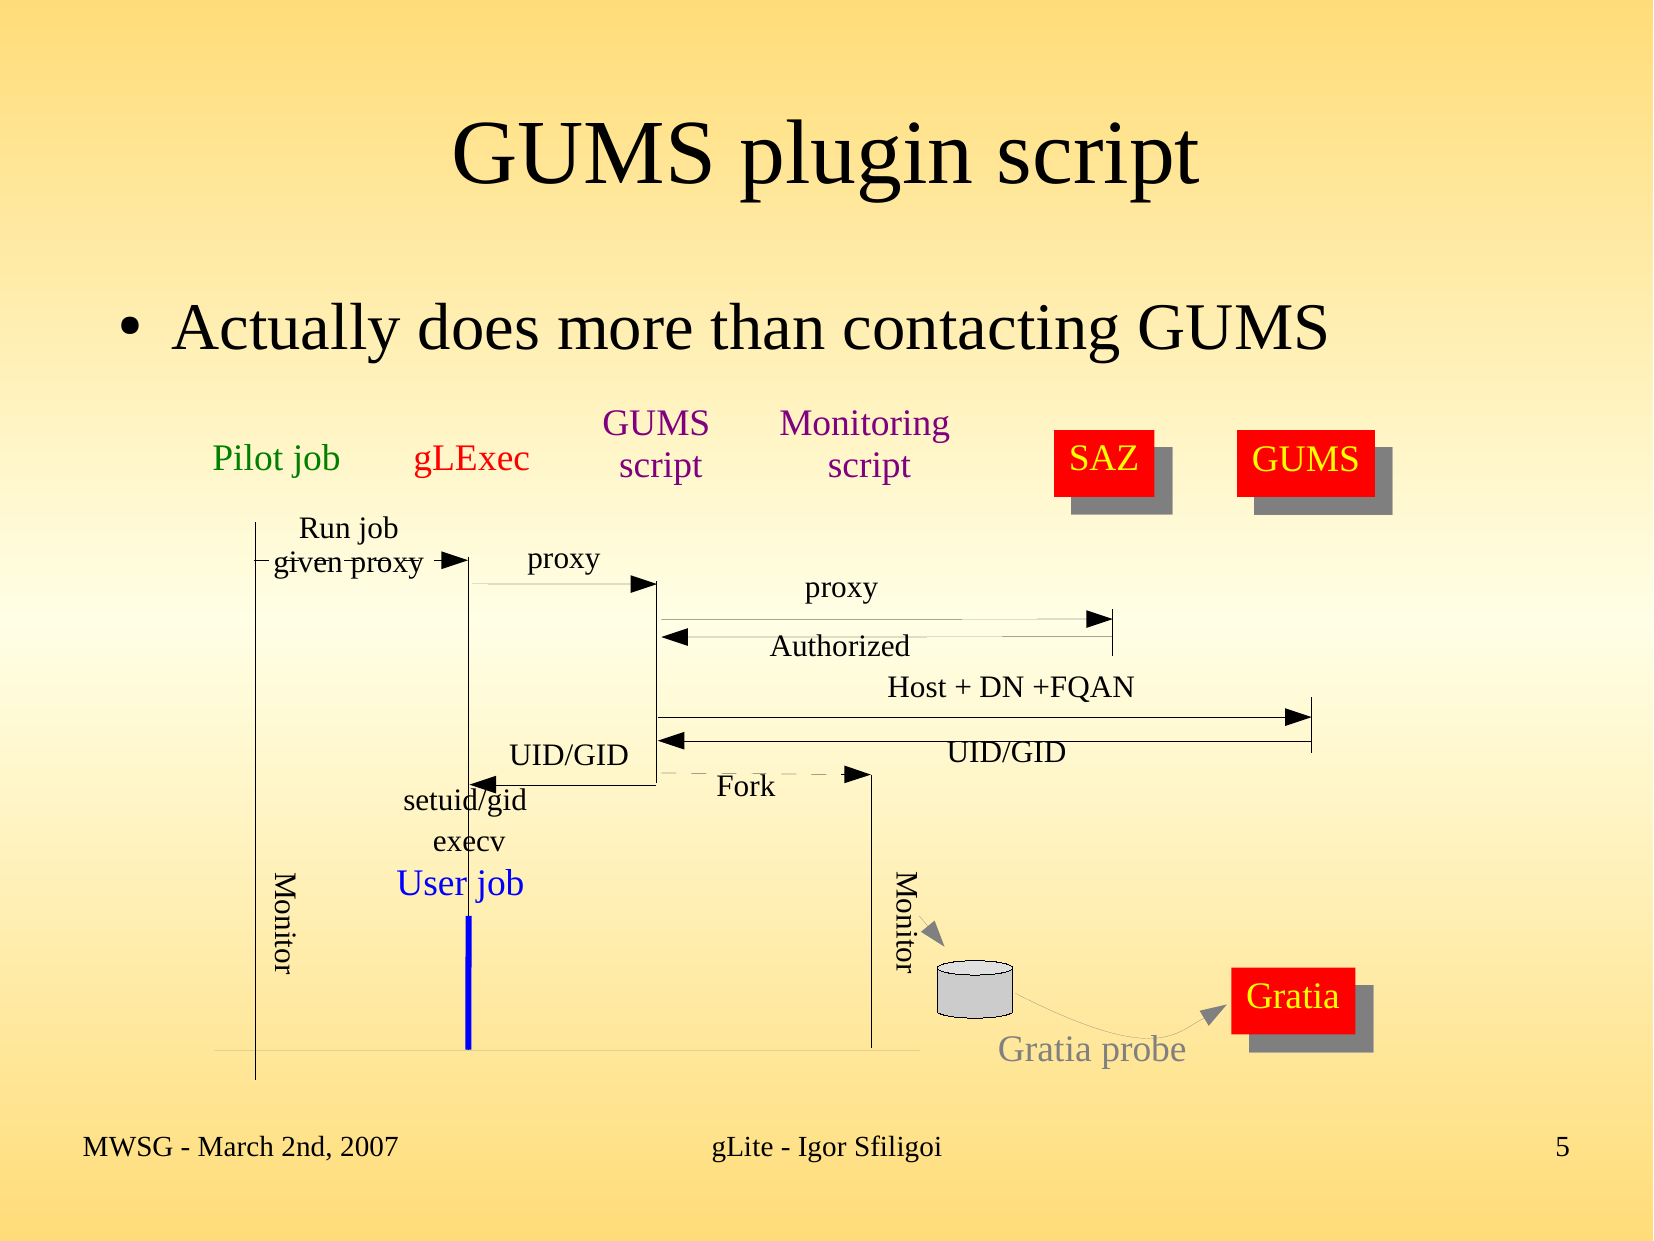

# GUMS plugin script
Actually does more than contacting GUMS
GUMS
script
Monitoring
script
gLExec
Pilot job
SAZ
GUMS
Run job
given proxy
proxy
proxy
Authorized
Host + DN +FQAN
UID/GID
UID/GID
Fork
setuid/gid
execv
User job
Monitor
Monitor
Gratia
Gratia probe
MWSG - March 2nd, 2007
gLite - Igor Sfiligoi
5